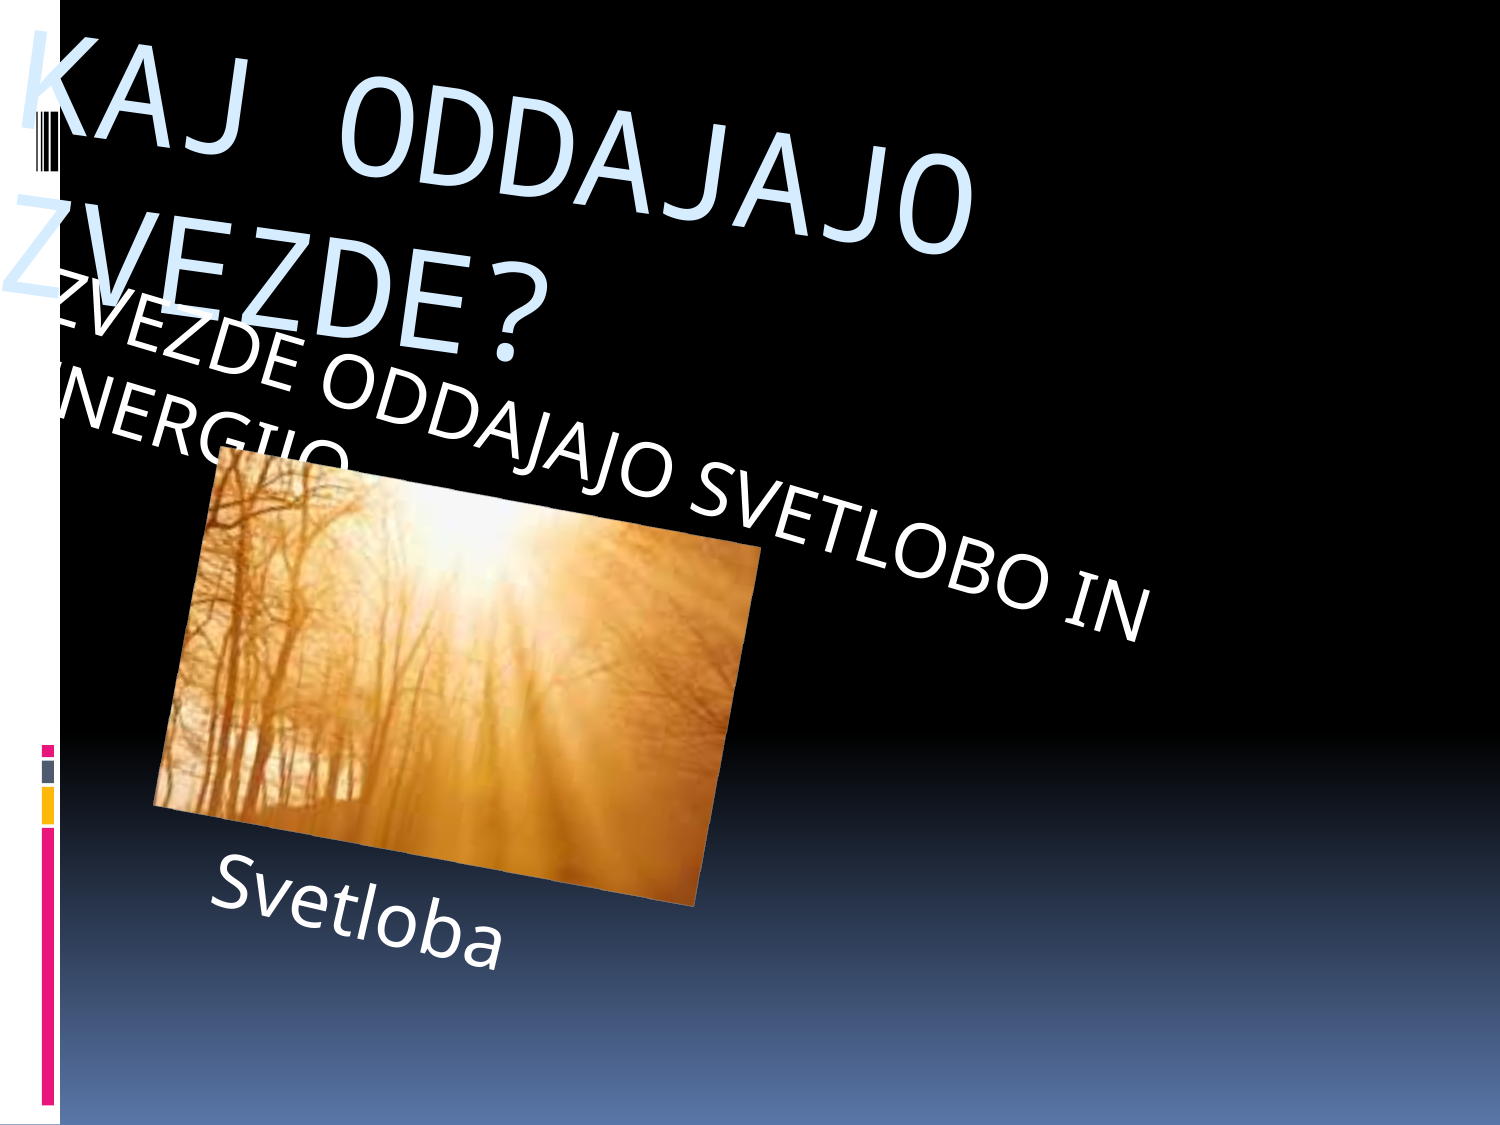

# KAJ ODDAJAJO ZVEZDE?
ZVEZDE ODDAJAJO SVETLOBO IN ENERGIJO.
Svetloba